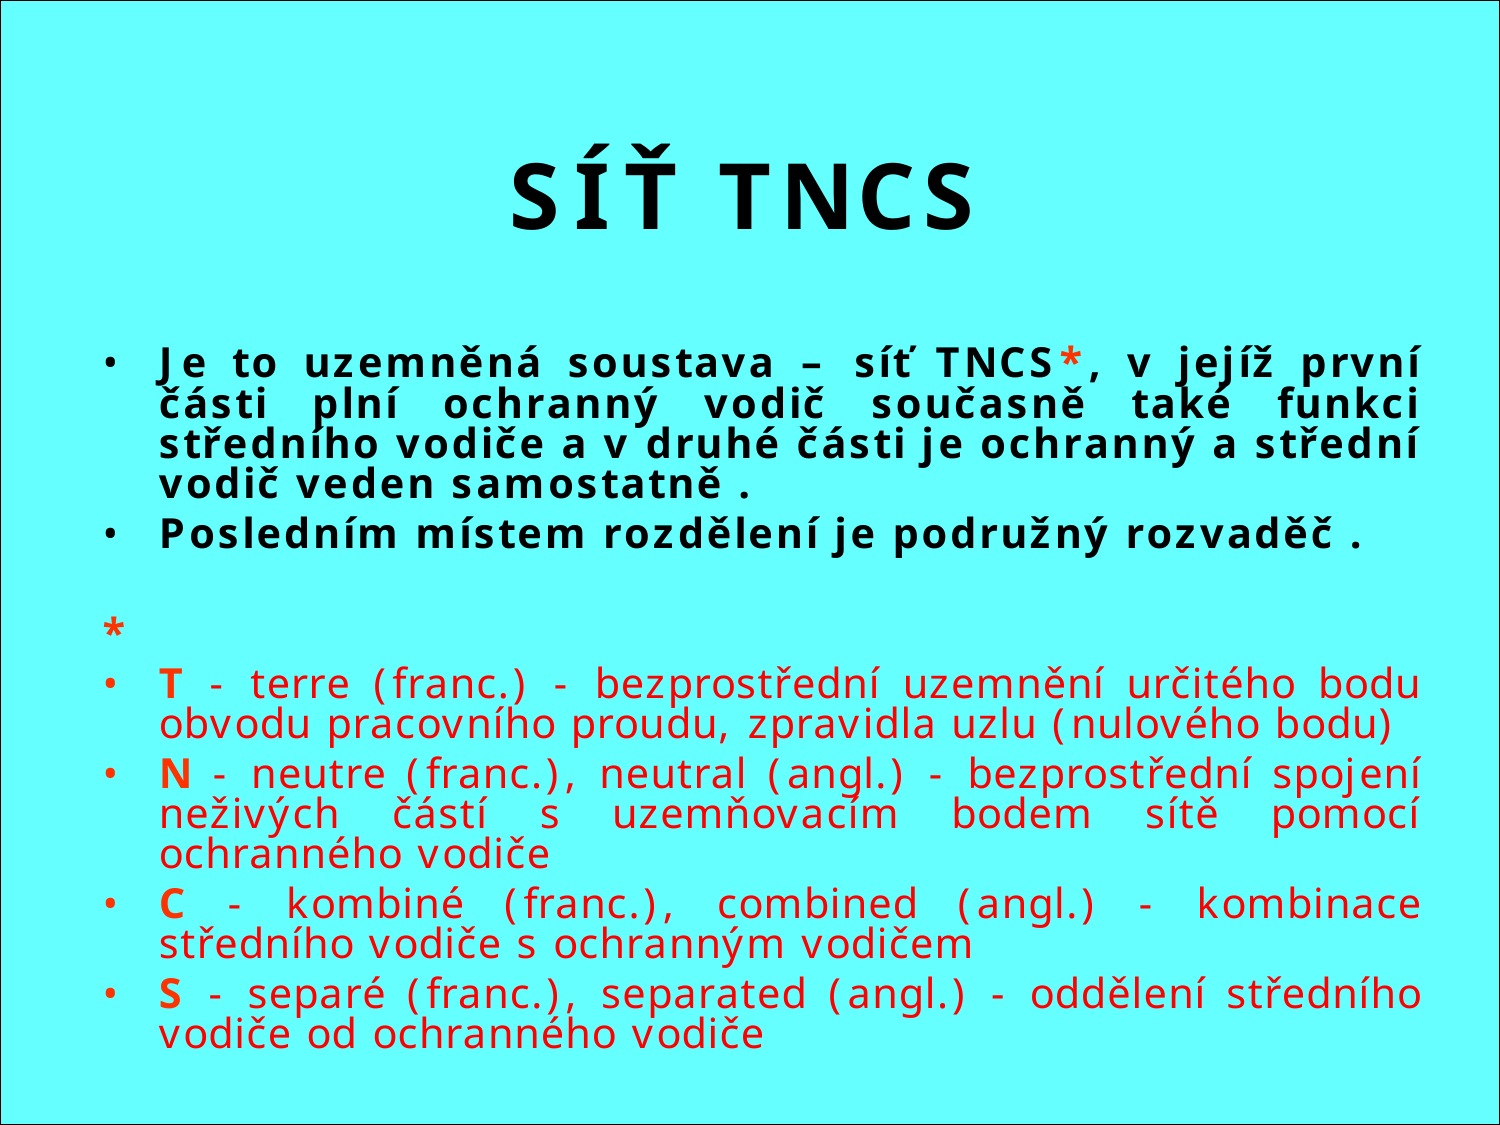

# SÍŤ TNCS
PODRUŽNÝ ROZVADĚČ
TRAFO VN / NN
L1
L2
L3
PEN
PE
N
M
R t